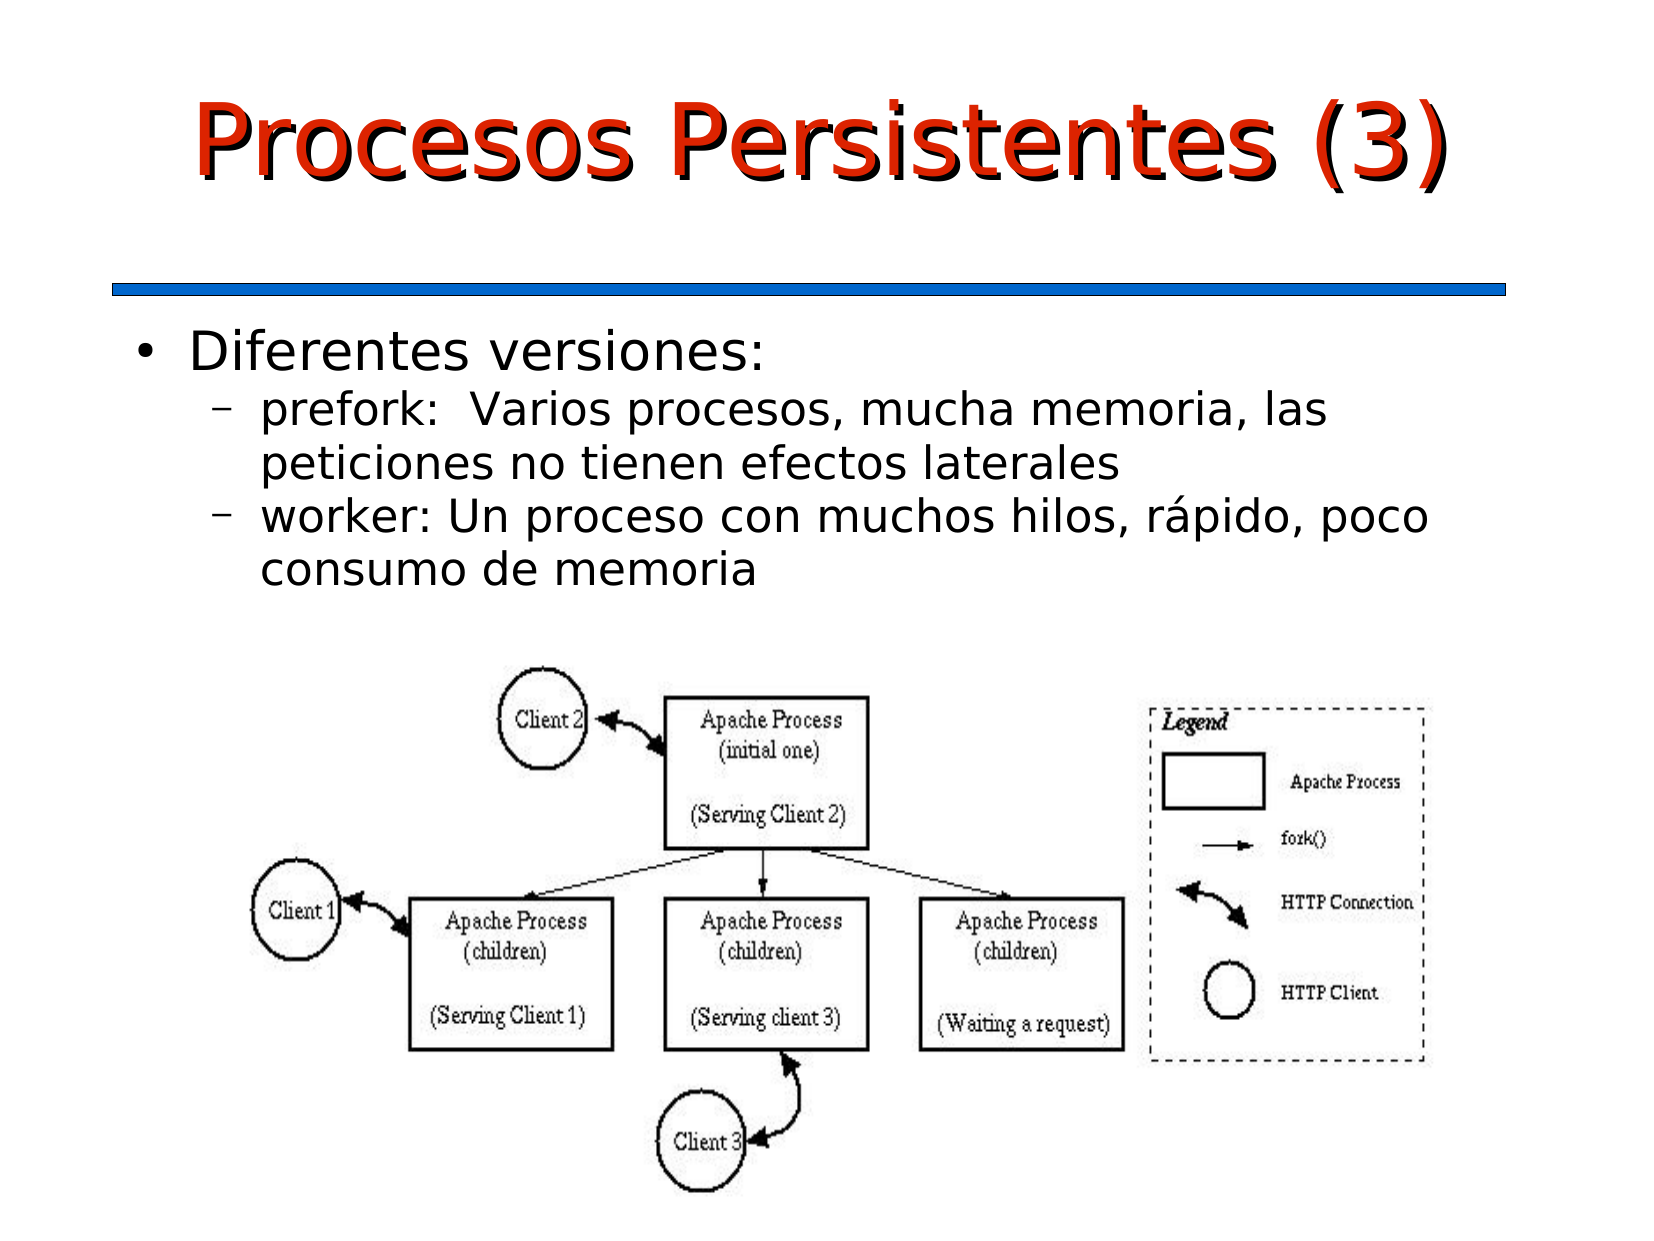

# Procesos Persistentes (3)
Diferentes versiones:
prefork: Varios procesos, mucha memoria, las peticiones no tienen efectos laterales
worker: Un proceso con muchos hilos, rápido, poco consumo de memoria